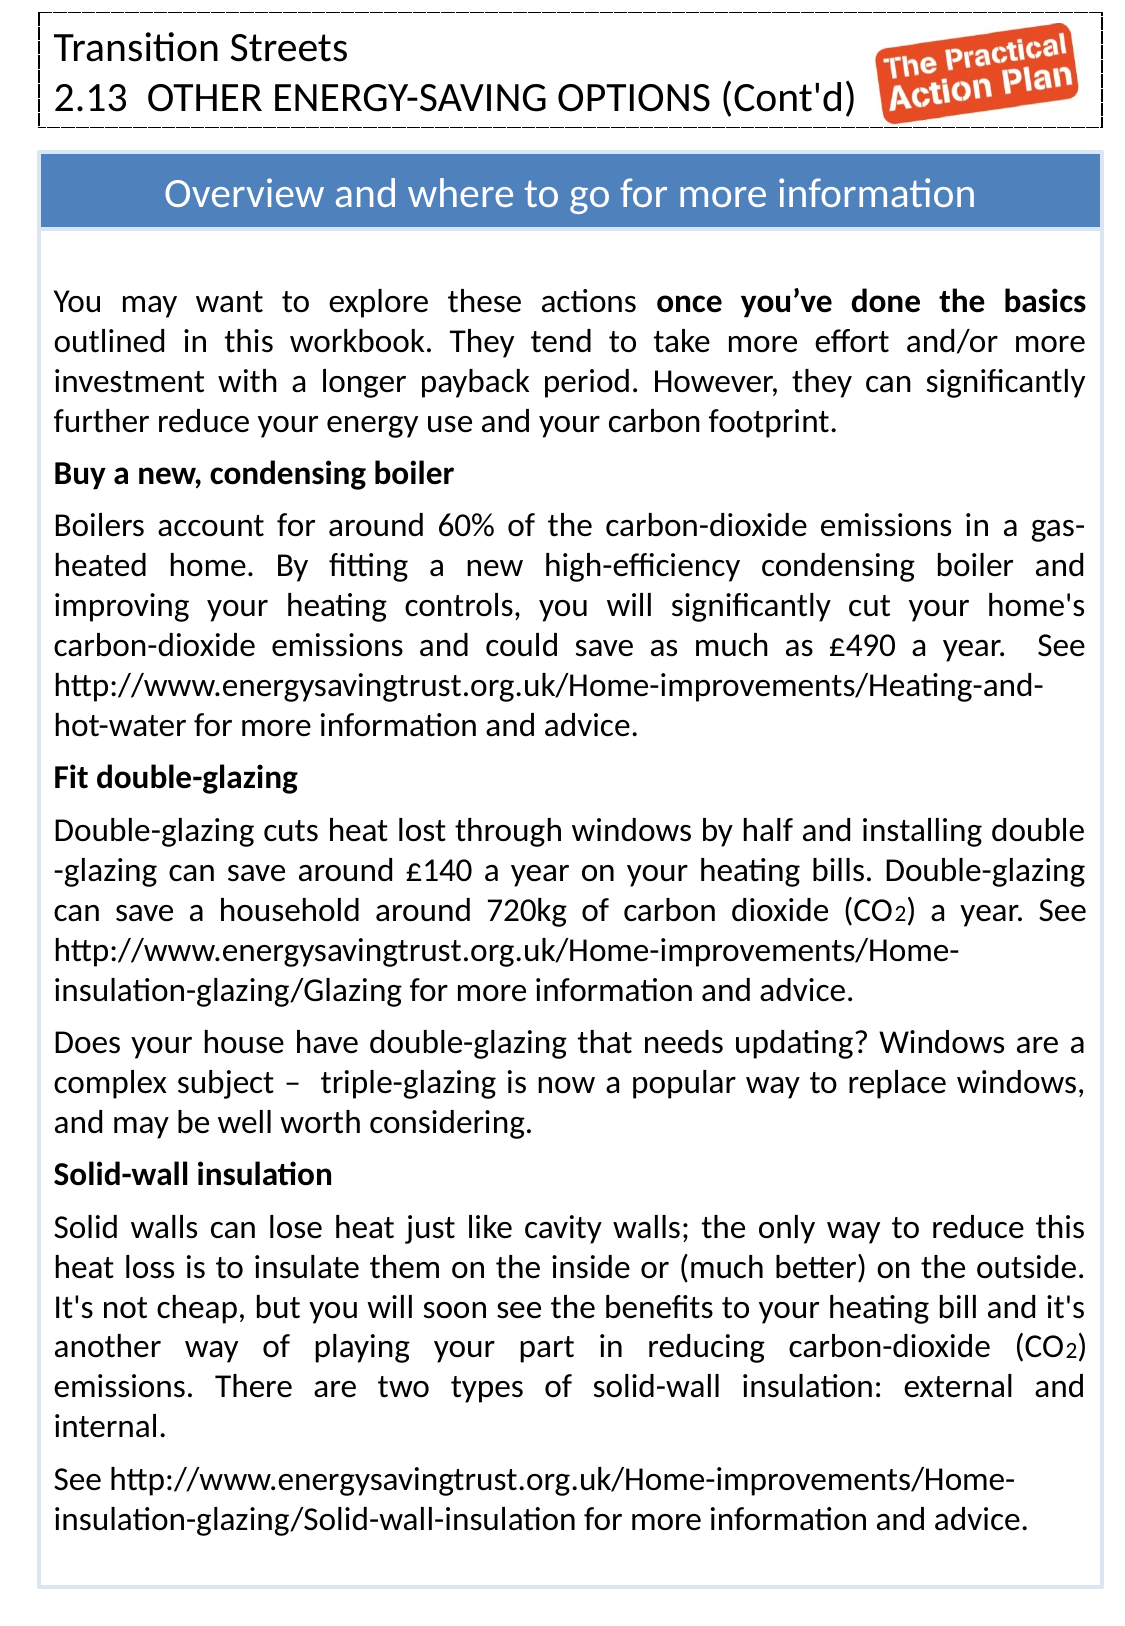

Transition Streets
2.13 OTHER ENERGY-SAVING OPTIONS (Cont'd)
Overview and where to go for more information
You may want to explore these actions once you’ve done the basics outlined in this workbook. They tend to take more effort and/or more investment with a longer payback period. However, they can significantly further reduce your energy use and your carbon footprint.
Buy a new, condensing boiler
Boilers account for around 60% of the carbon-dioxide emissions in a gas- heated home. By fitting a new high-efficiency condensing boiler and improving your heating controls, you will significantly cut your home's carbon-dioxide emissions and could save as much as £490 a year. See http://www.energysavingtrust.org.uk/Home-improvements/Heating-and-hot-water for more information and advice.
Fit double-glazing
Double-glazing cuts heat lost through windows by half and installing double -glazing can save around £140 a year on your heating bills. Double-glazing can save a household around 720kg of carbon dioxide (CO2) a year. See http://www.energysavingtrust.org.uk/Home-improvements/Home-insulation-glazing/Glazing for more information and advice.
Does your house have double-glazing that needs updating? Windows are a complex subject – triple-glazing is now a popular way to replace windows, and may be well worth considering.
Solid-wall insulation
Solid walls can lose heat just like cavity walls; the only way to reduce this heat loss is to insulate them on the inside or (much better) on the outside. It's not cheap, but you will soon see the benefits to your heating bill and it's another way of playing your part in reducing carbon-dioxide (CO2) emissions. There are two types of solid-wall insulation: external and internal.
See http://www.energysavingtrust.org.uk/Home-improvements/Home-insulation-glazing/Solid-wall-insulation for more information and advice.